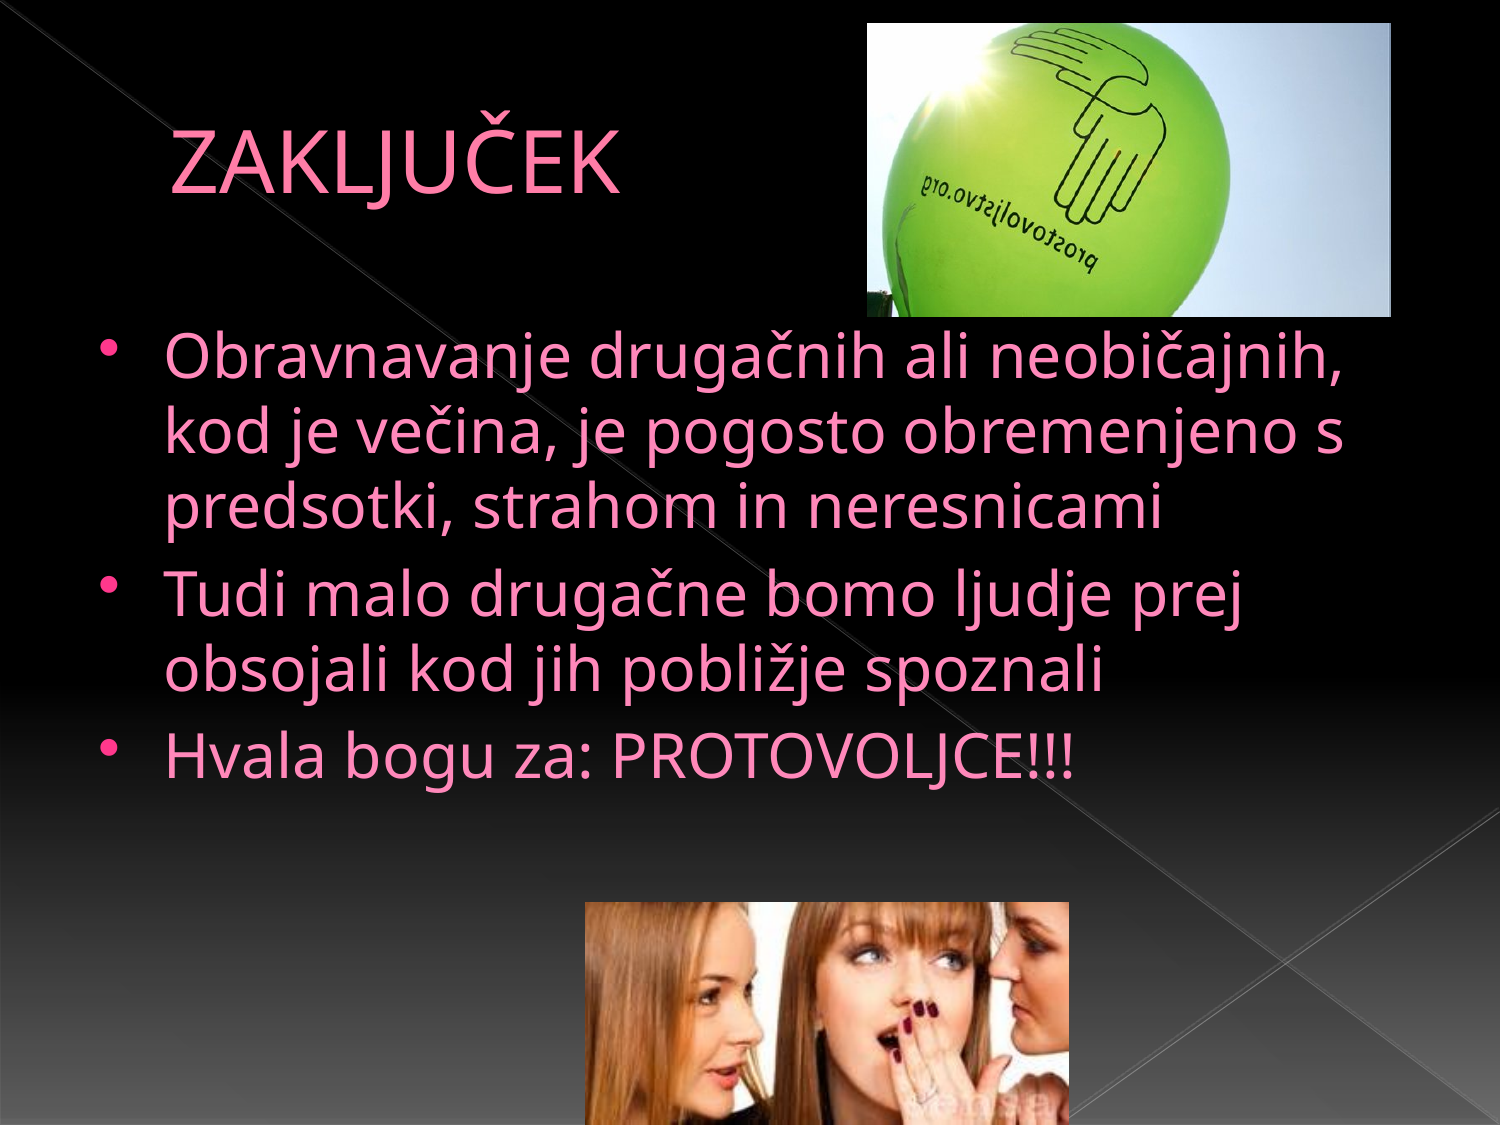

# ZAKLJUČEK
Obravnavanje drugačnih ali neobičajnih, kod je večina, je pogosto obremenjeno s predsotki, strahom in neresnicami
Tudi malo drugačne bomo ljudje prej obsojali kod jih pobližje spoznali
Hvala bogu za: PROTOVOLJCE!!!